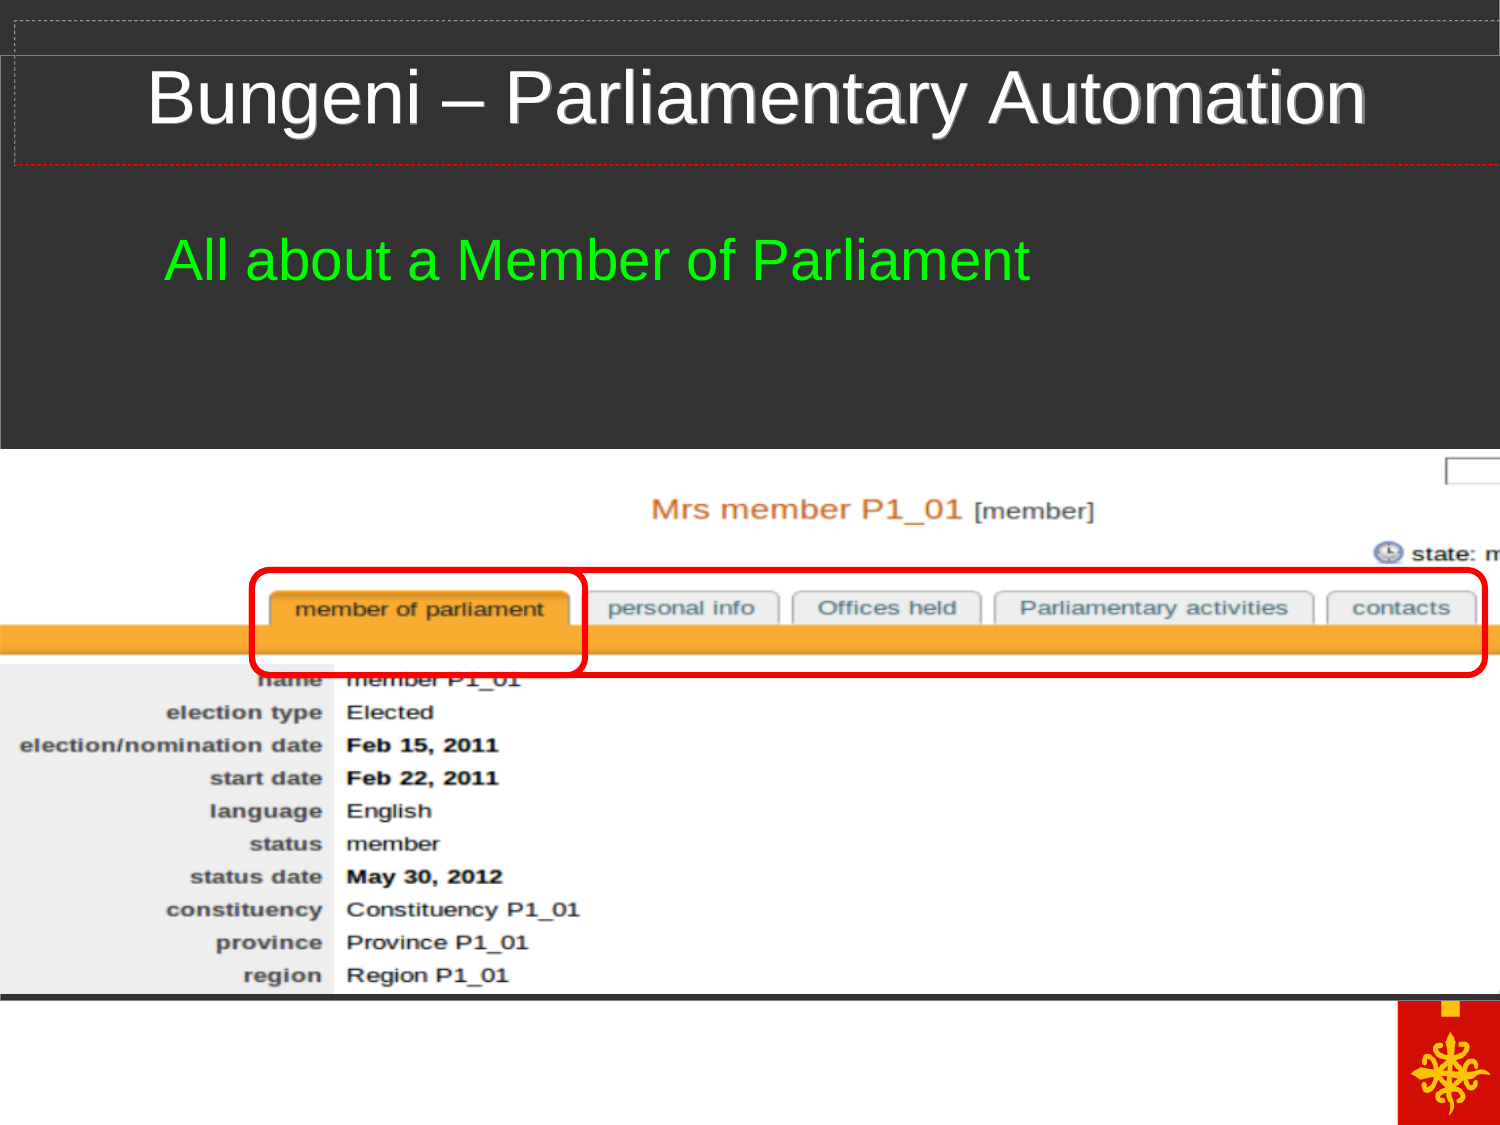

# easy access: all in one place
Bungeni – Parliamentary Automation
All about a Member of Parliament